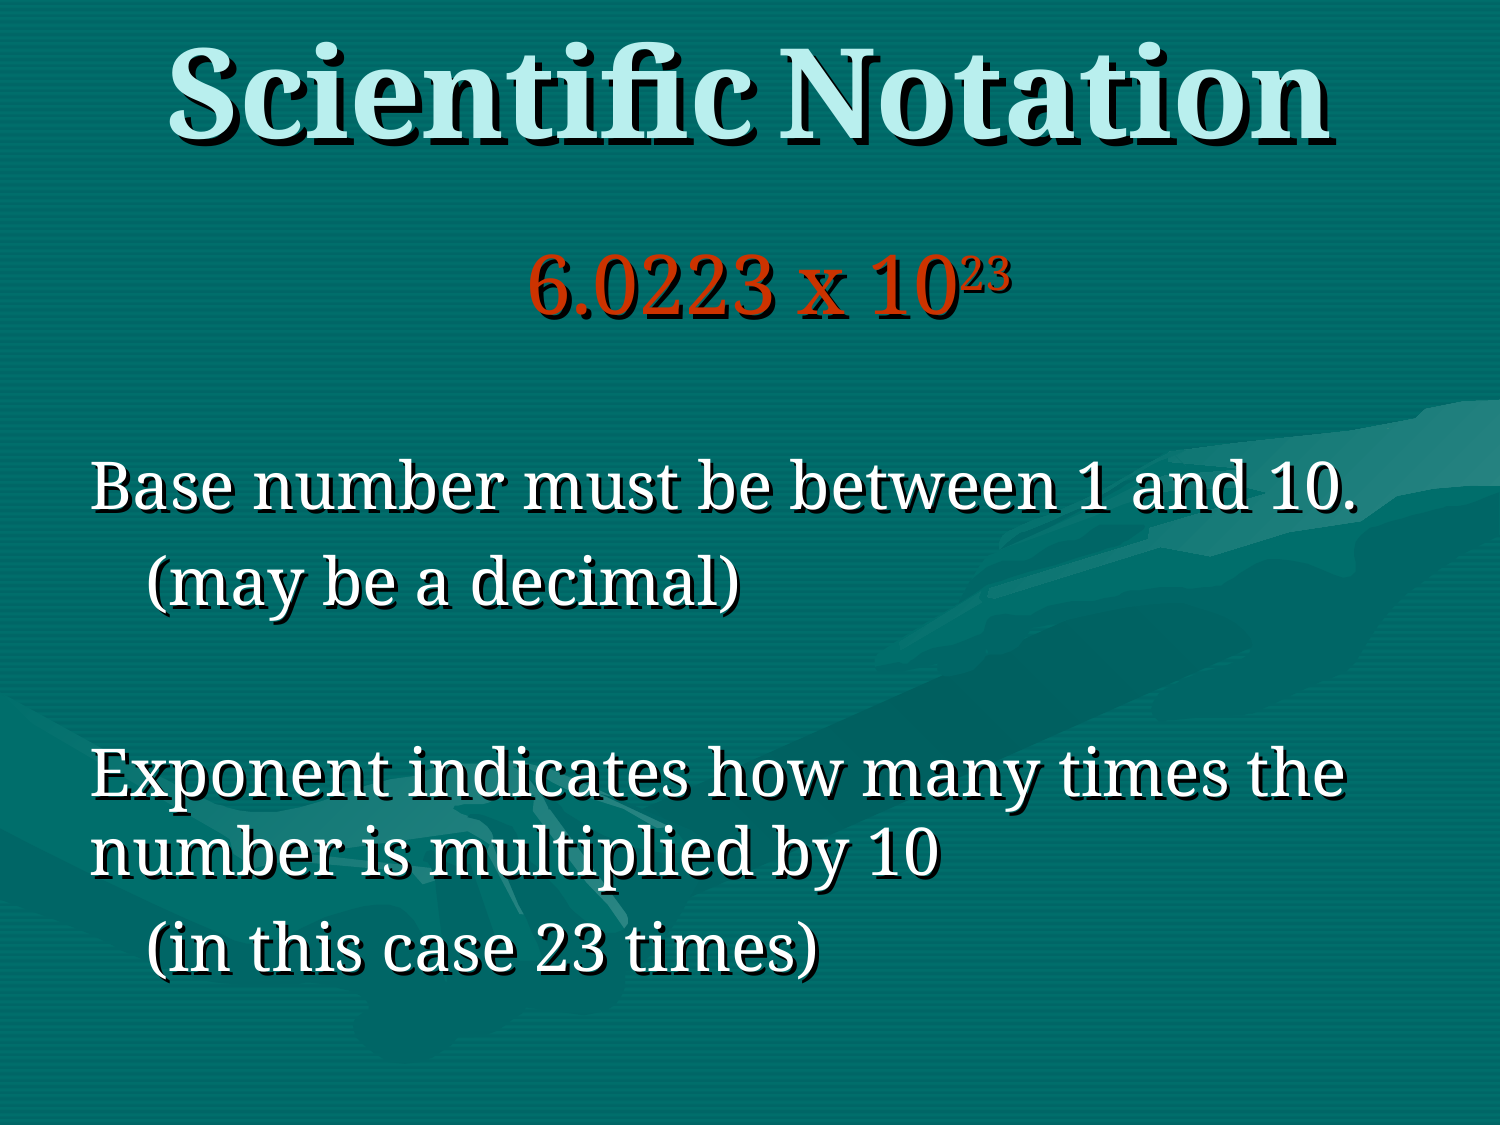

# Scientific Notation
6.0223 x 1023
Base number must be between 1 and 10.
(may be a decimal)
Exponent indicates how many times the number is multiplied by 10
(in this case 23 times)